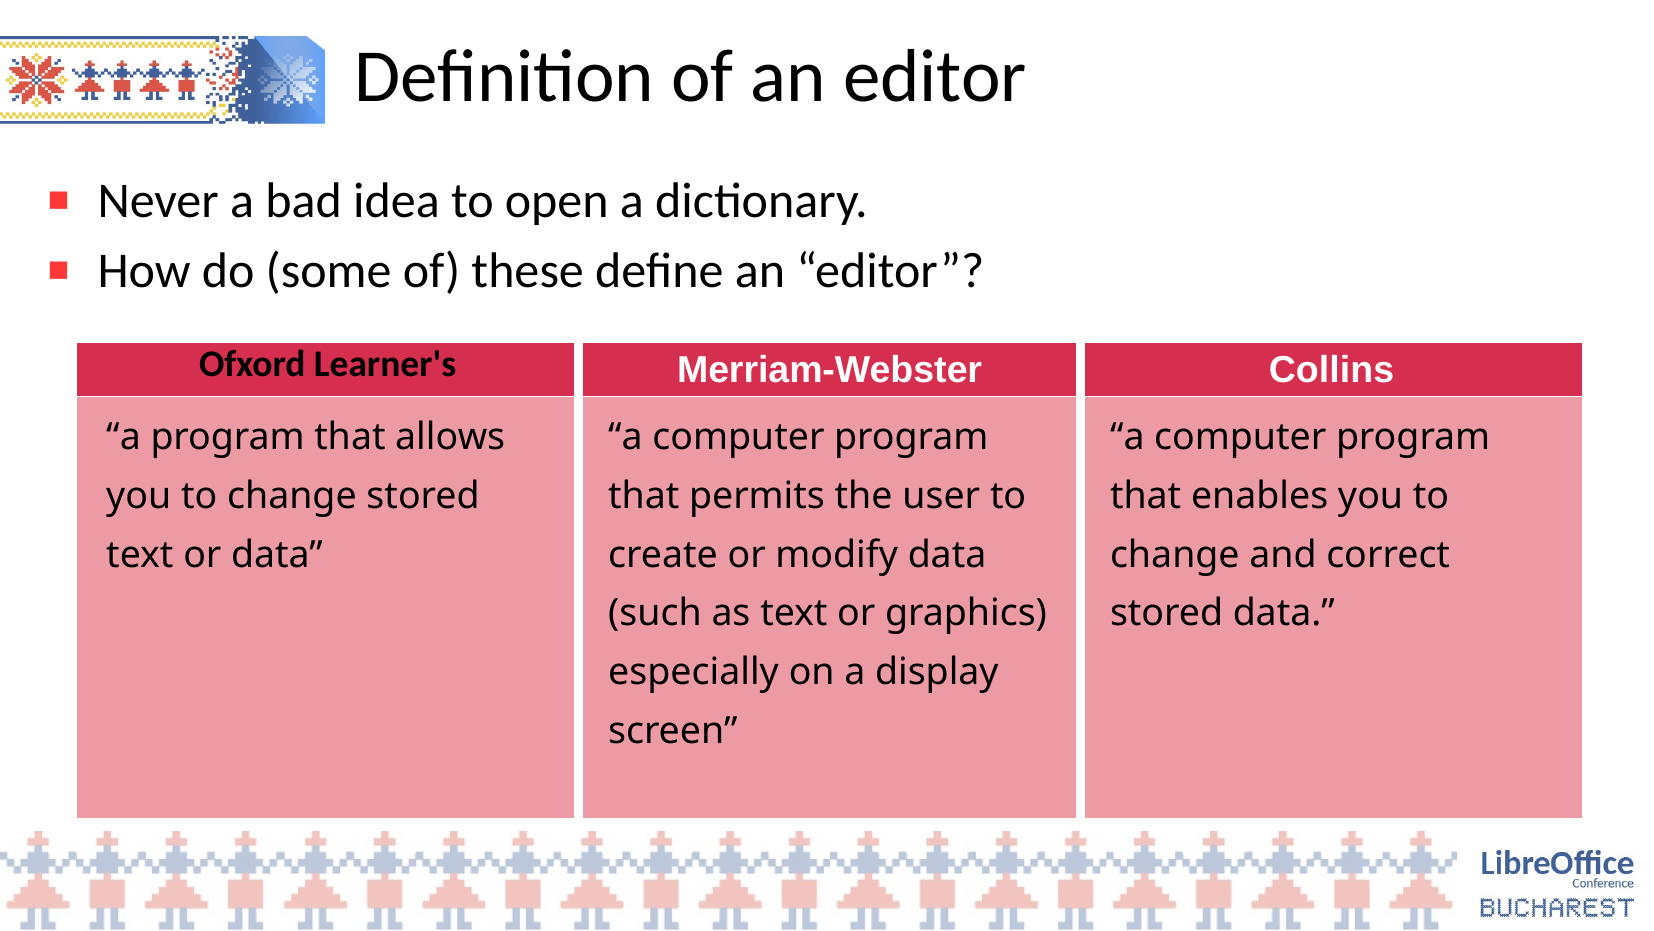

# Definition of an editor
Never a bad idea to open a dictionary.
How do (some of) these define an “editor”?
| Ofxord Learner's | Merriam-Webster | Collins |
| --- | --- | --- |
| “a program that allows you to change stored text or data” | “a computer program that permits the user to create or modify data (such as text or graphics) especially on a display screen” | “a computer program that enables you to change and correct stored data.” |